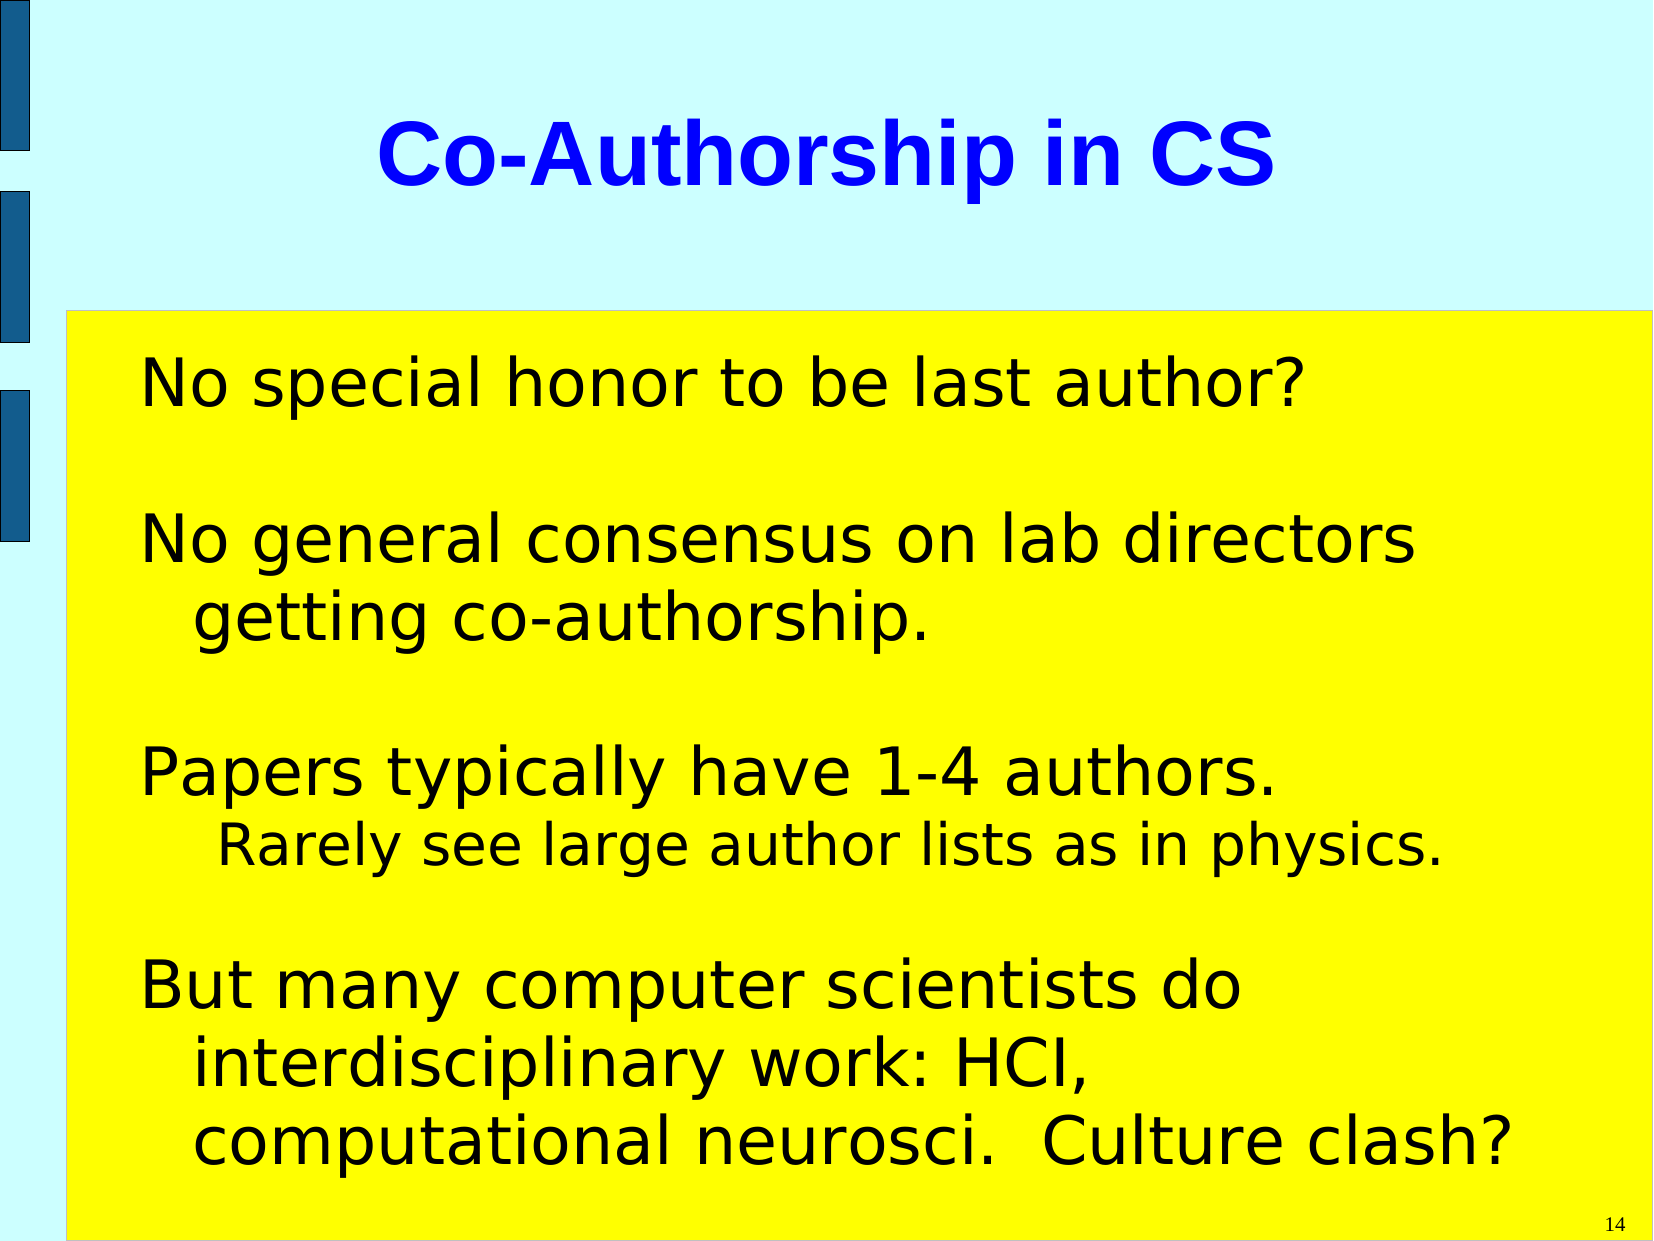

# Co-Authorship in CS
No special honor to be last author?
No general consensus on lab directors getting co-authorship.
Papers typically have 1-4 authors.
Rarely see large author lists as in physics.
But many computer scientists do interdisciplinary work: HCI, computational neurosci. Culture clash?